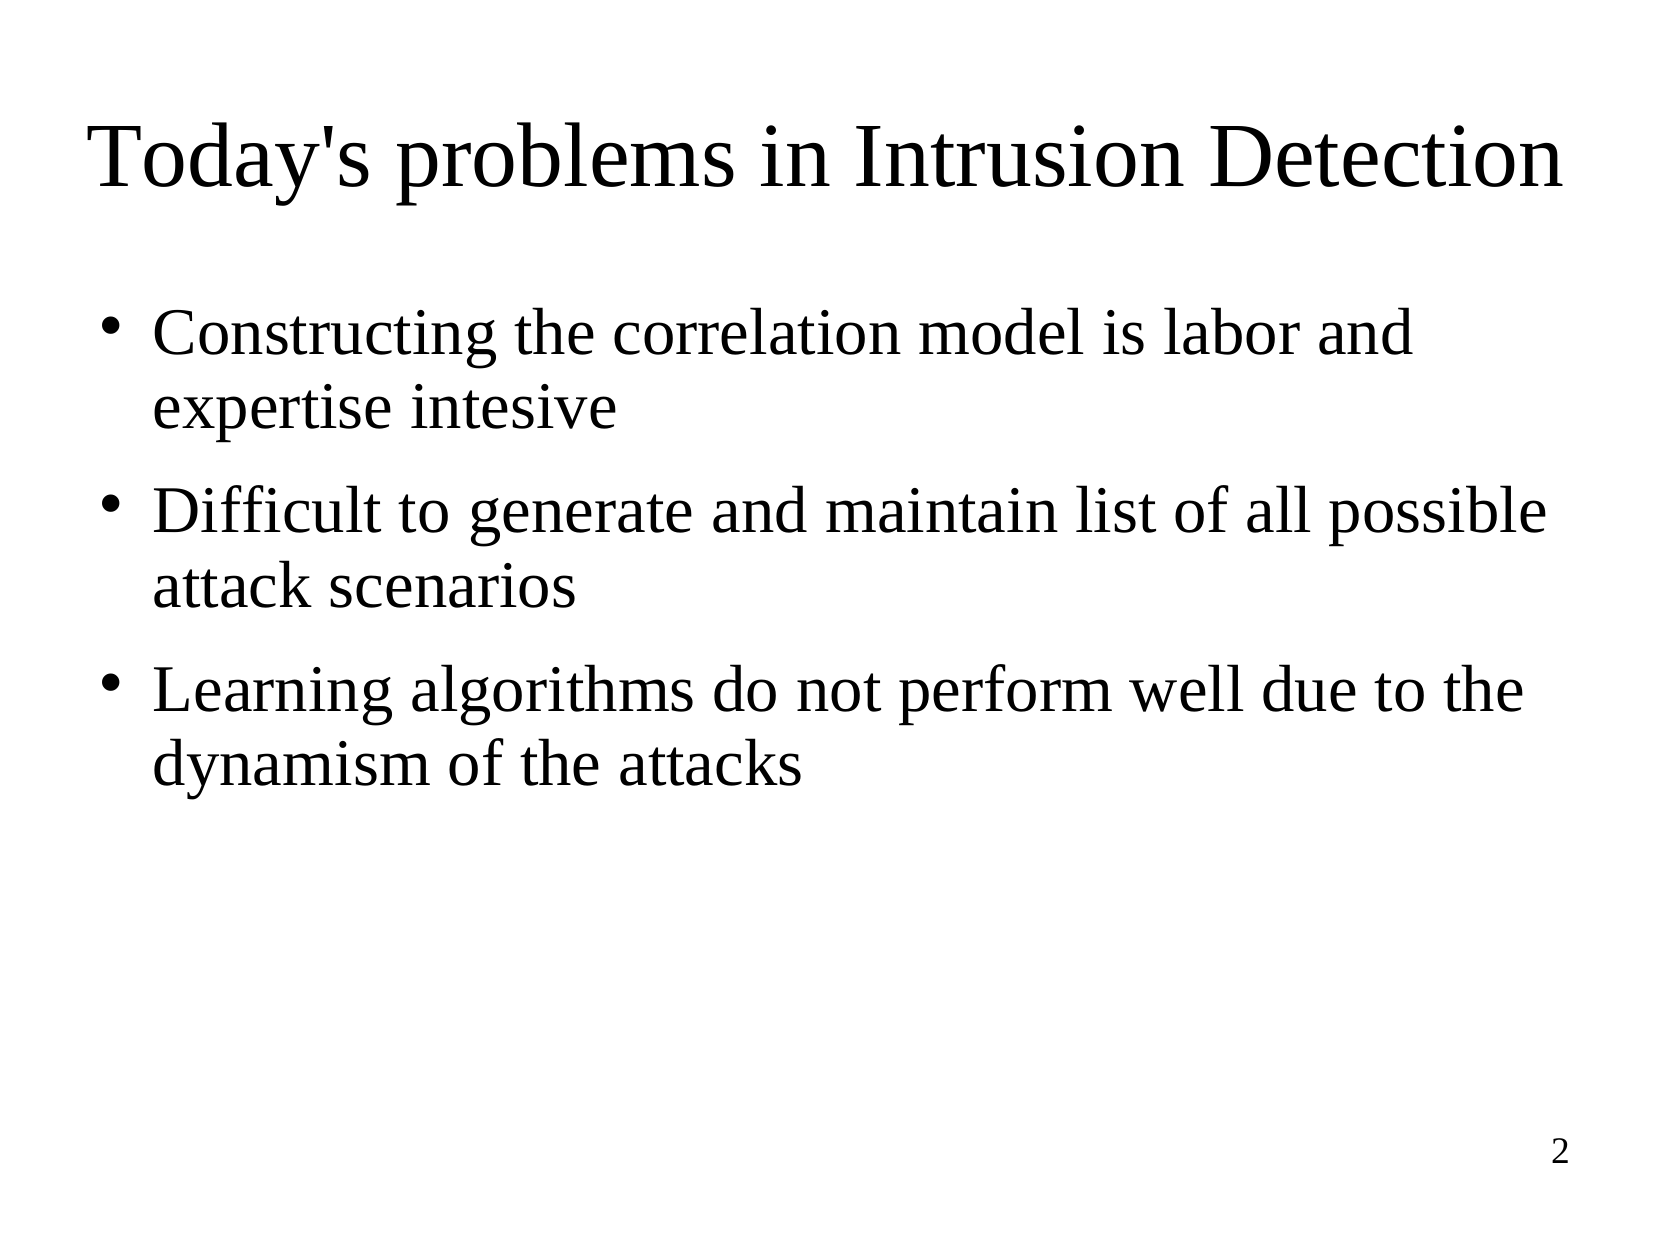

# Today's problems in Intrusion Detection
Constructing the correlation model is labor and expertise intesive
Difficult to generate and maintain list of all possible attack scenarios
Learning algorithms do not perform well due to the dynamism of the attacks
2